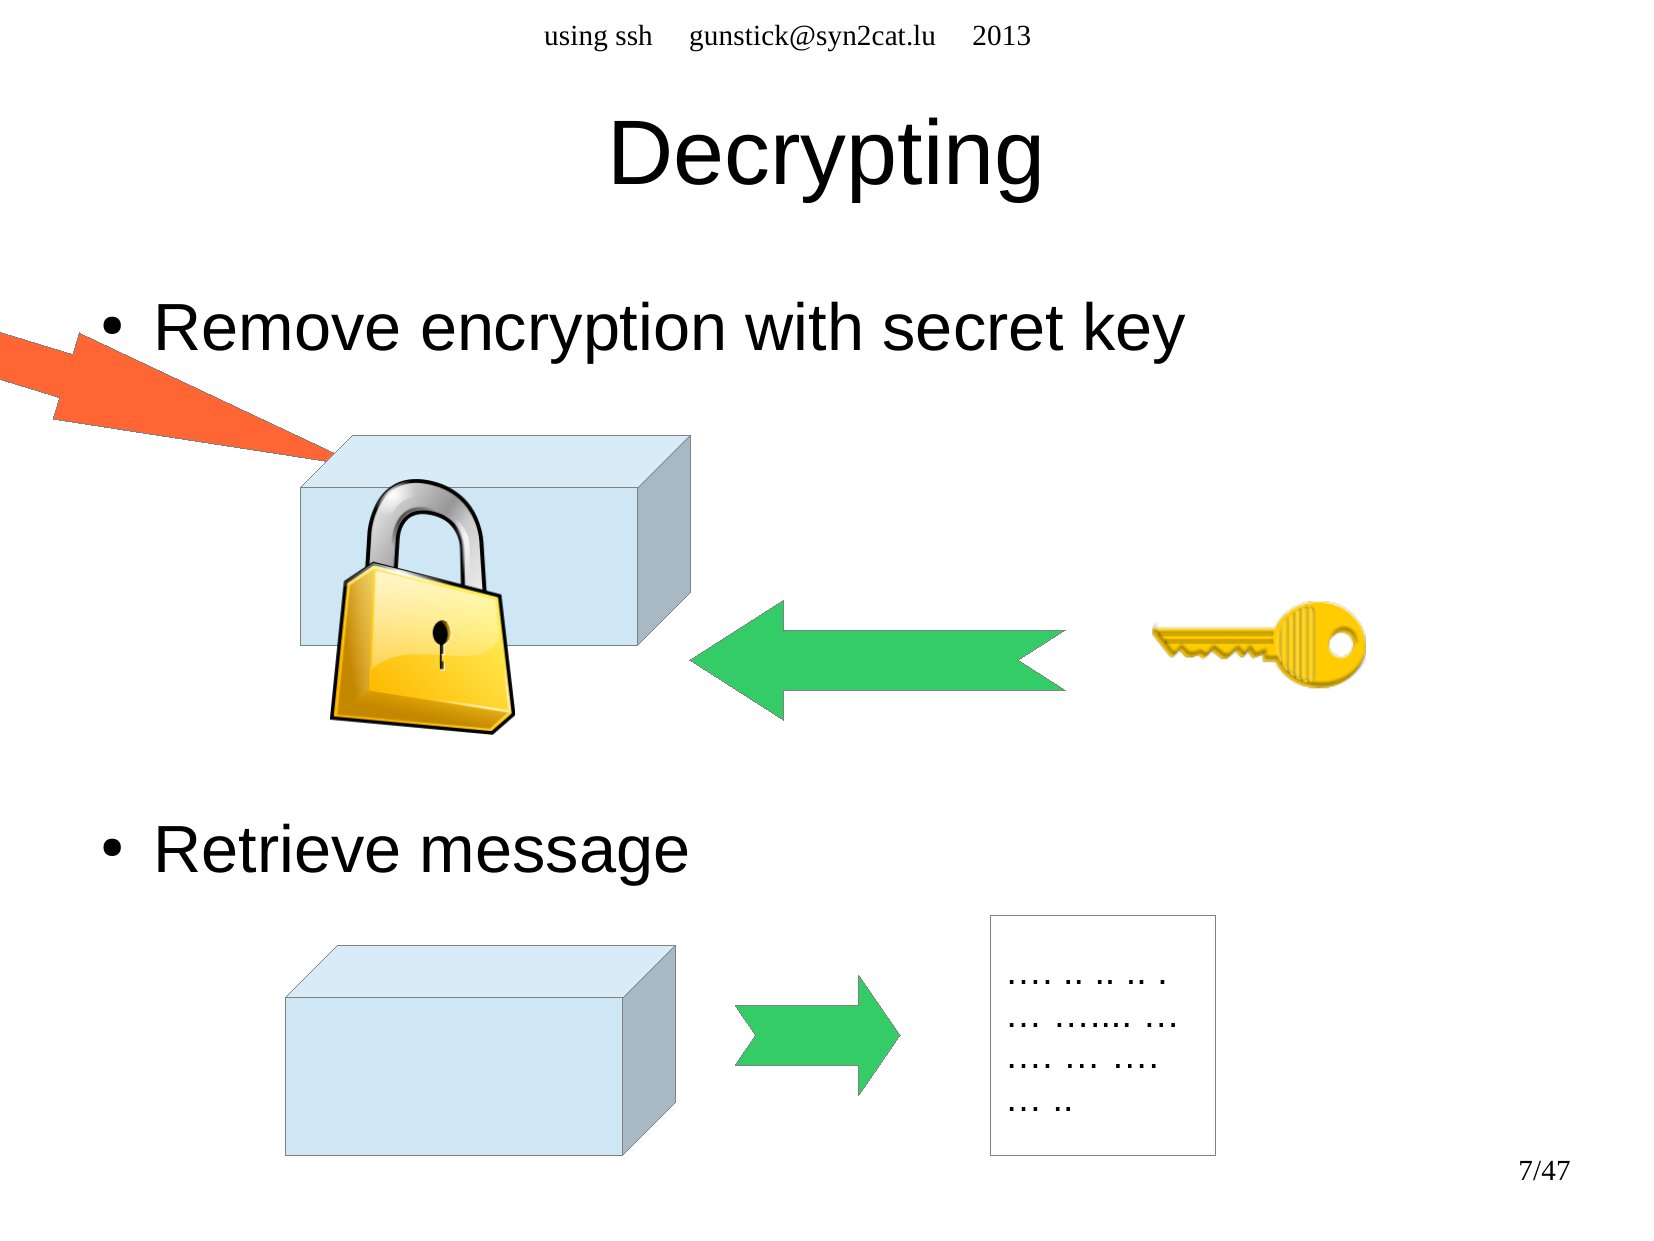

using ssh gunstick@syn2cat.lu 2013
# Decrypting
Remove encryption with secret key
Retrieve message
…. .. .. .. .
… ….... …
…. … ….
… ..
7